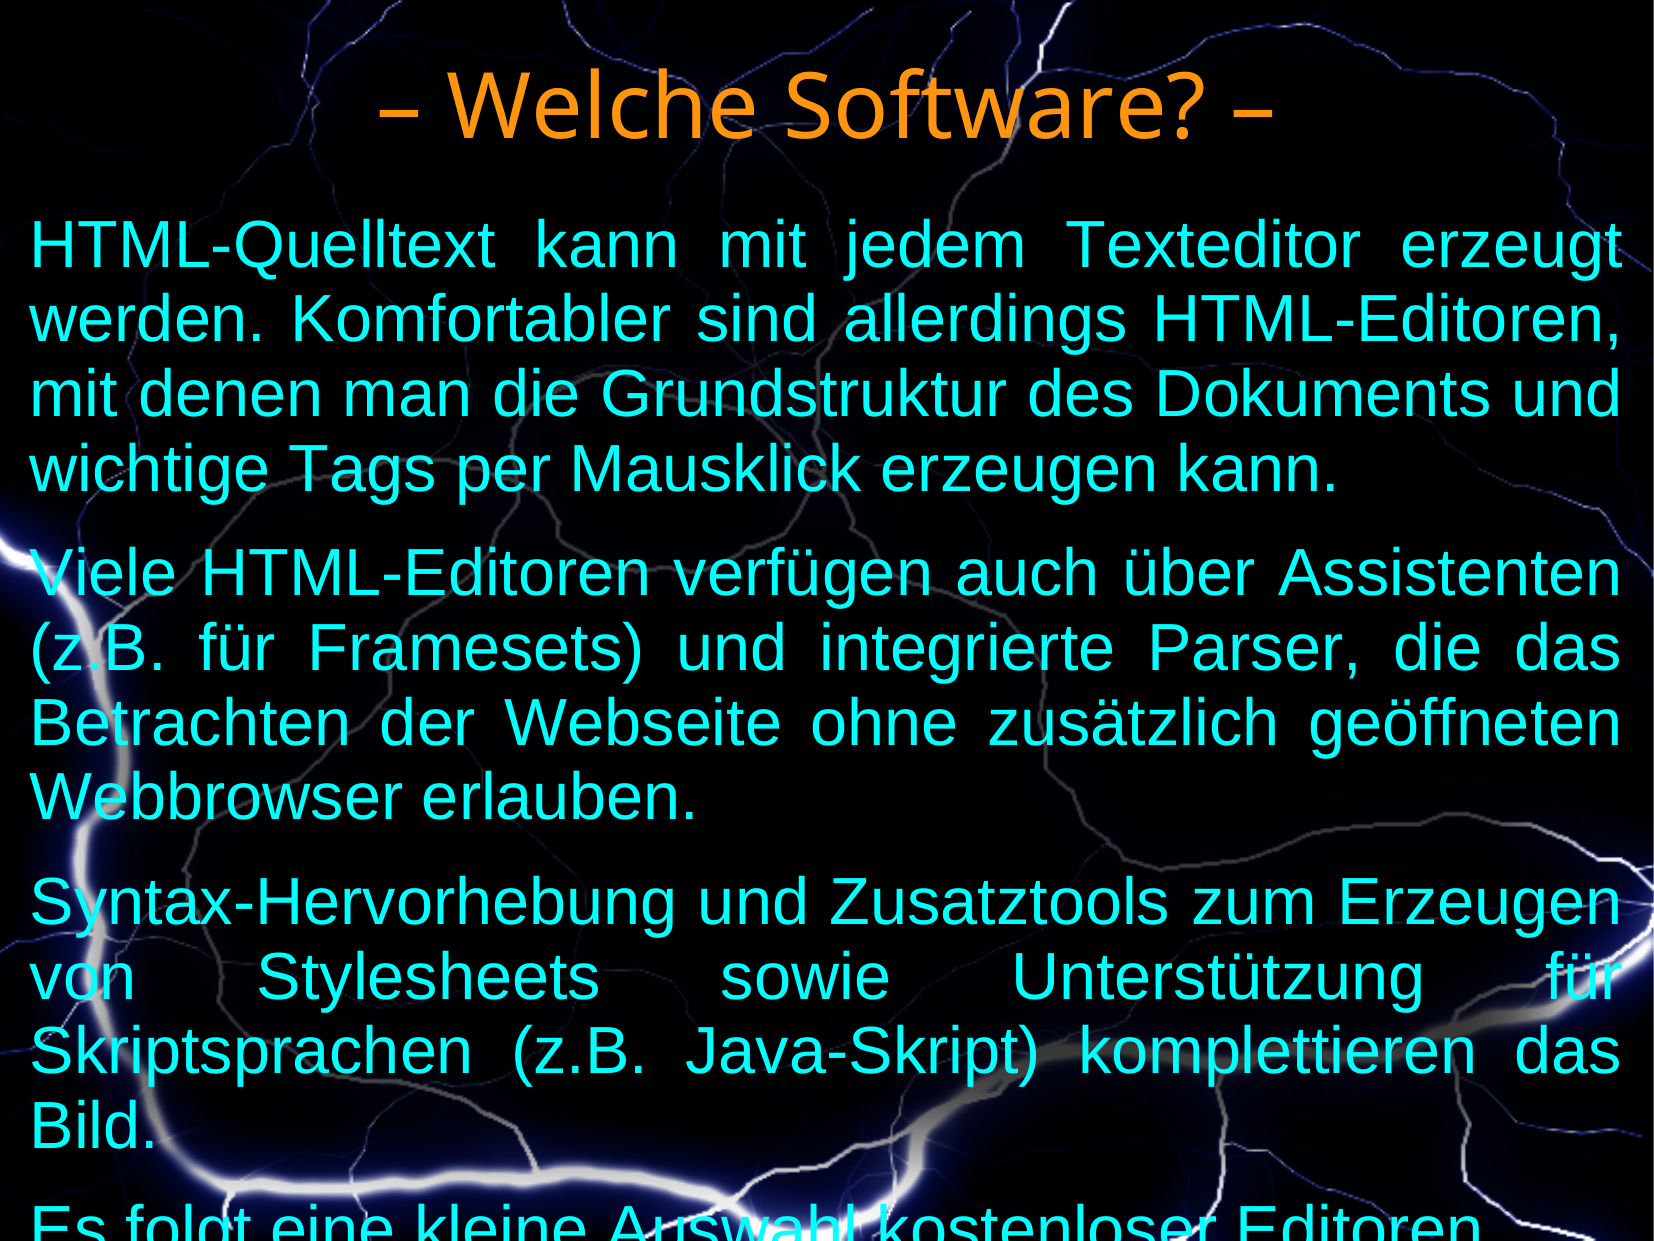

# – Welche Software? –
HTML-Quelltext kann mit jedem Texteditor erzeugt werden. Komfortabler sind allerdings HTML-Editoren, mit denen man die Grundstruktur des Dokuments und wichtige Tags per Mausklick erzeugen kann.
Viele HTML-Editoren verfügen auch über Assistenten (z.B. für Framesets) und integrierte Parser, die das Betrachten der Webseite ohne zusätzlich geöffneten Webbrowser erlauben.
Syntax-Hervorhebung und Zusatztools zum Erzeugen von Stylesheets sowie Unterstützung für Skriptsprachen (z.B. Java-Skript) komplettieren das Bild.
Es folgt eine kleine Auswahl kostenloser Editoren ...